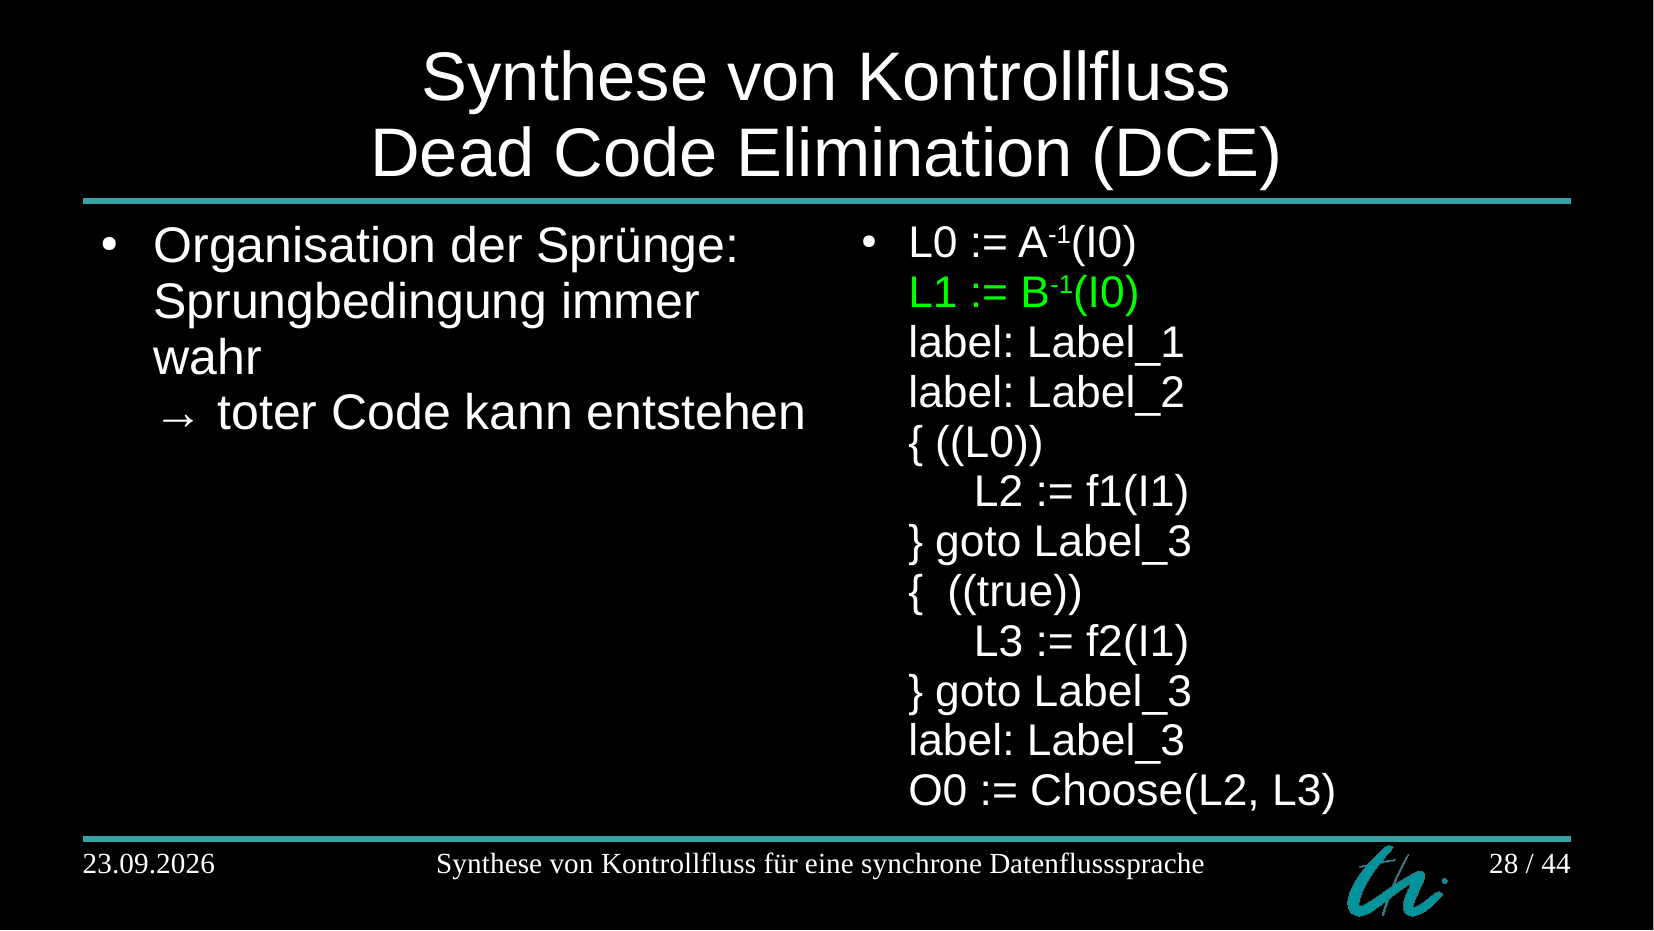

# Synthese von Kontrollfluss Dead Code Elimination (DCE)
Organisation der Sprünge:
Sprungbedingung immer wahr
→ toter Code kann entstehen
L0 := A-1(I0)
L1 := B-1(I0)
label: Label_1
label: Label_2
{ ((L0))
	L2 := f1(I1)
} goto Label_3
{ ((true))
	L3 := f2(I1)
} goto Label_3
label: Label_3
O0 := Choose(L2, L3)
Synthese von Kontrollfluss für eine synchrone Datenflusssprache
28